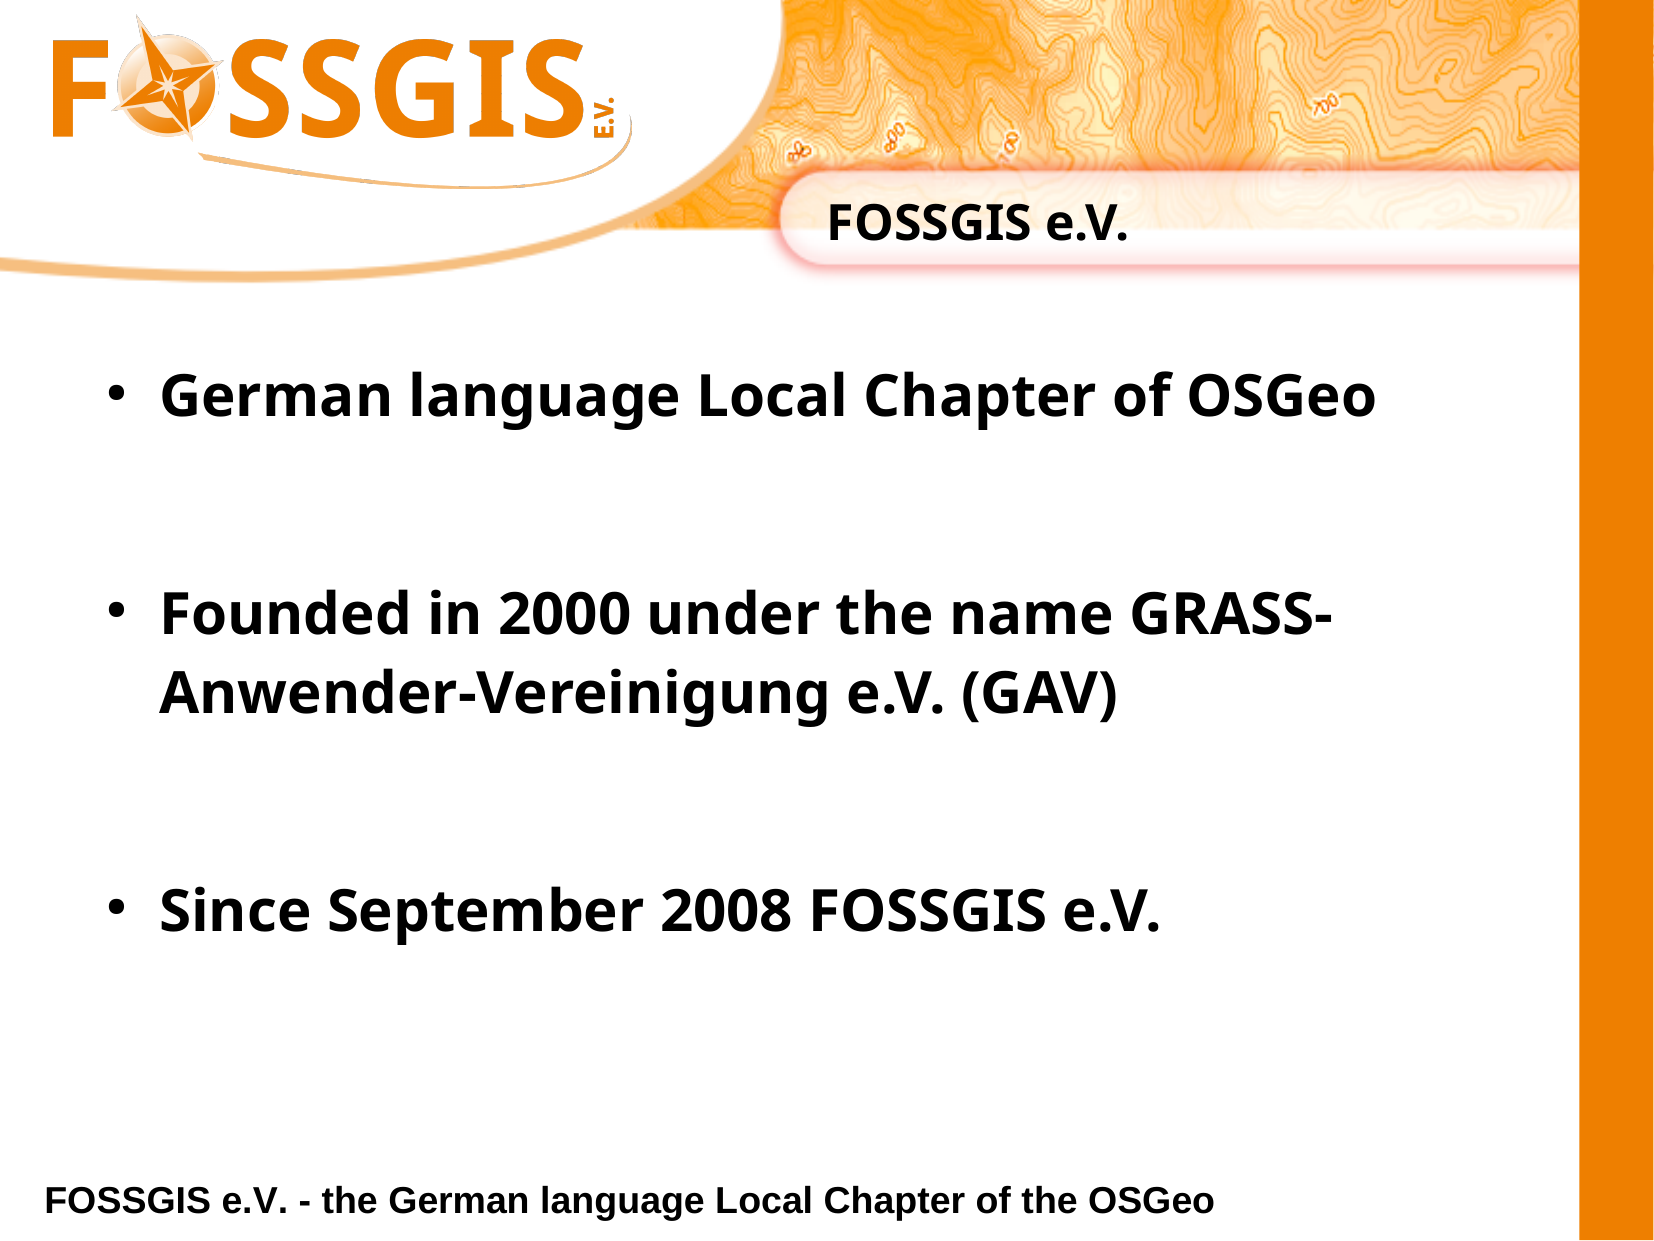

# FOSSGIS e.V.
German language Local Chapter of OSGeo
Founded in 2000 under the name GRASS-Anwender-Vereinigung e.V. (GAV)
Since September 2008 FOSSGIS e.V.